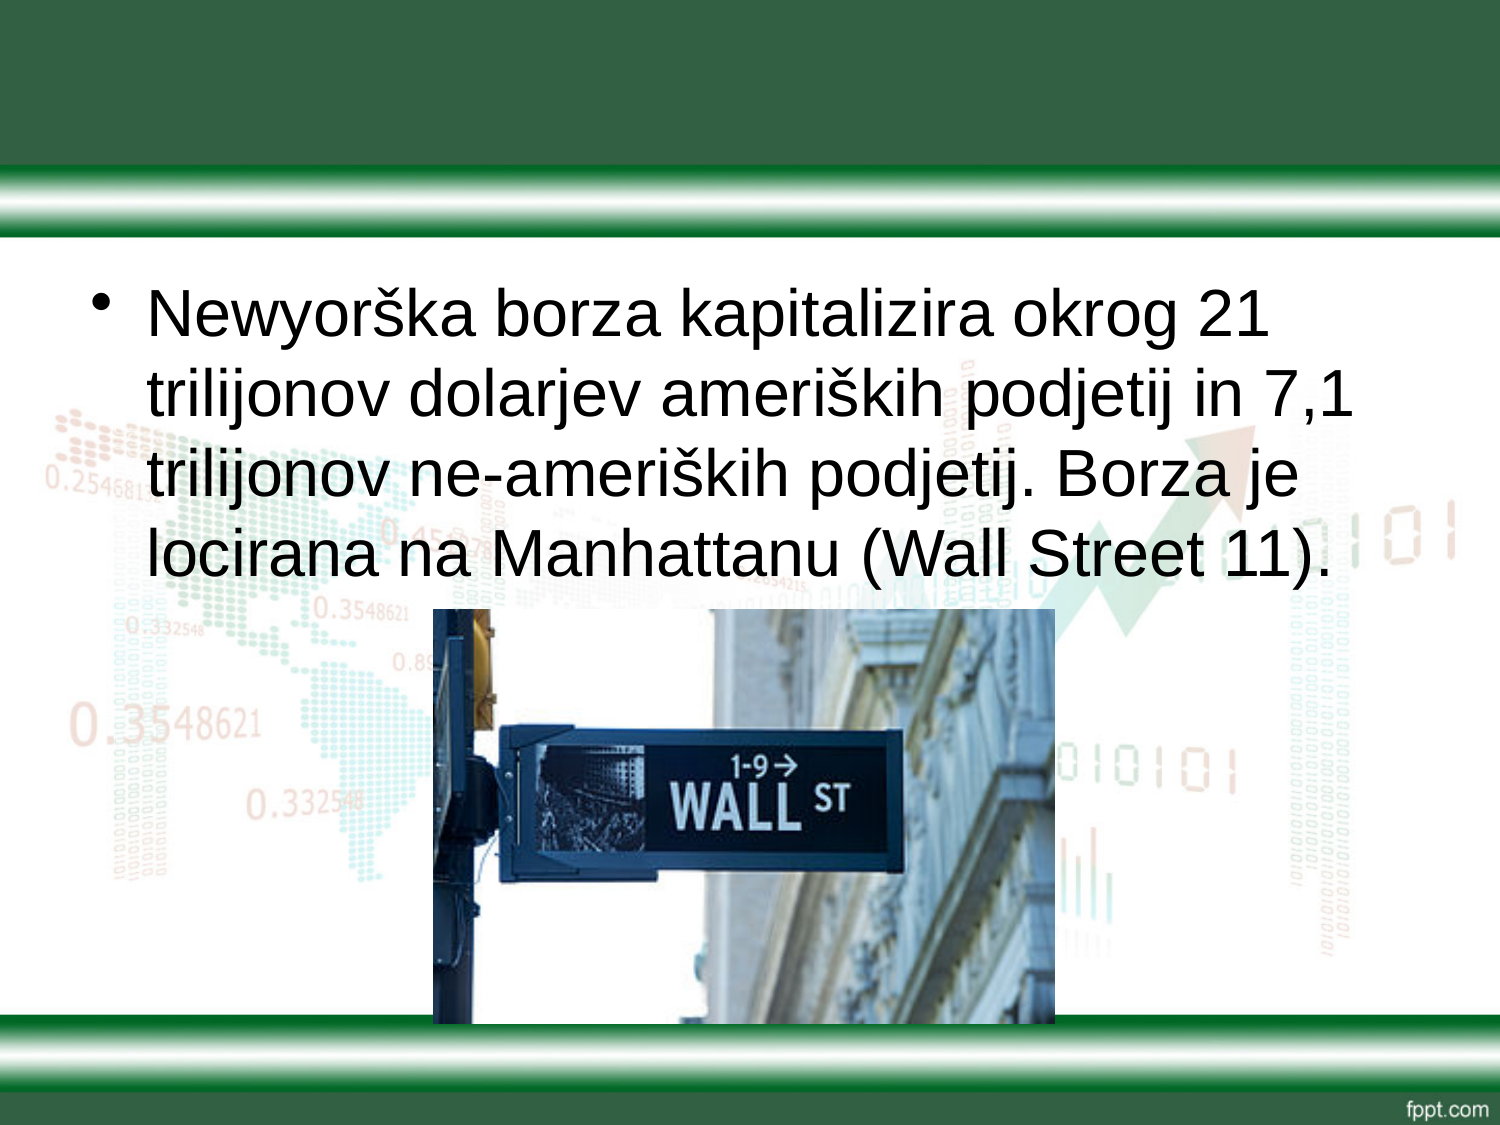

#
Newyorška borza kapitalizira okrog 21 trilijonov dolarjev ameriških podjetij in 7,1 trilijonov ne-ameriških podjetij. Borza je locirana na Manhattanu (Wall Street 11).